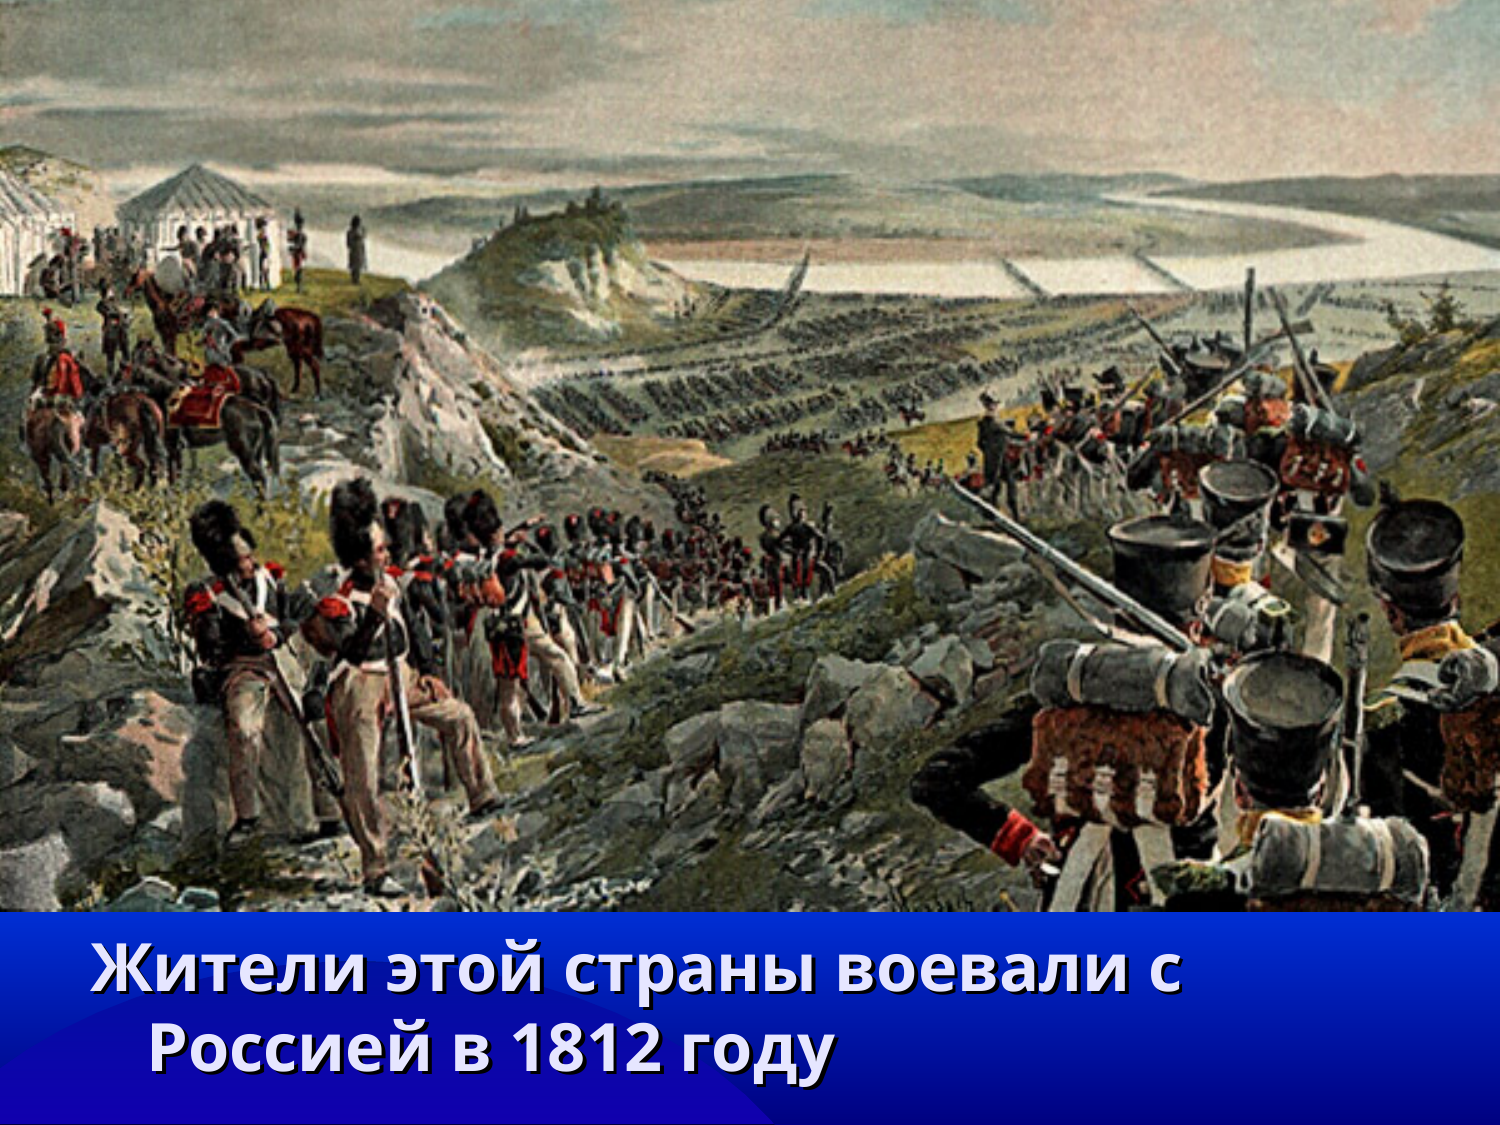

# Жители этой страны воевали с Россией в 1812 году